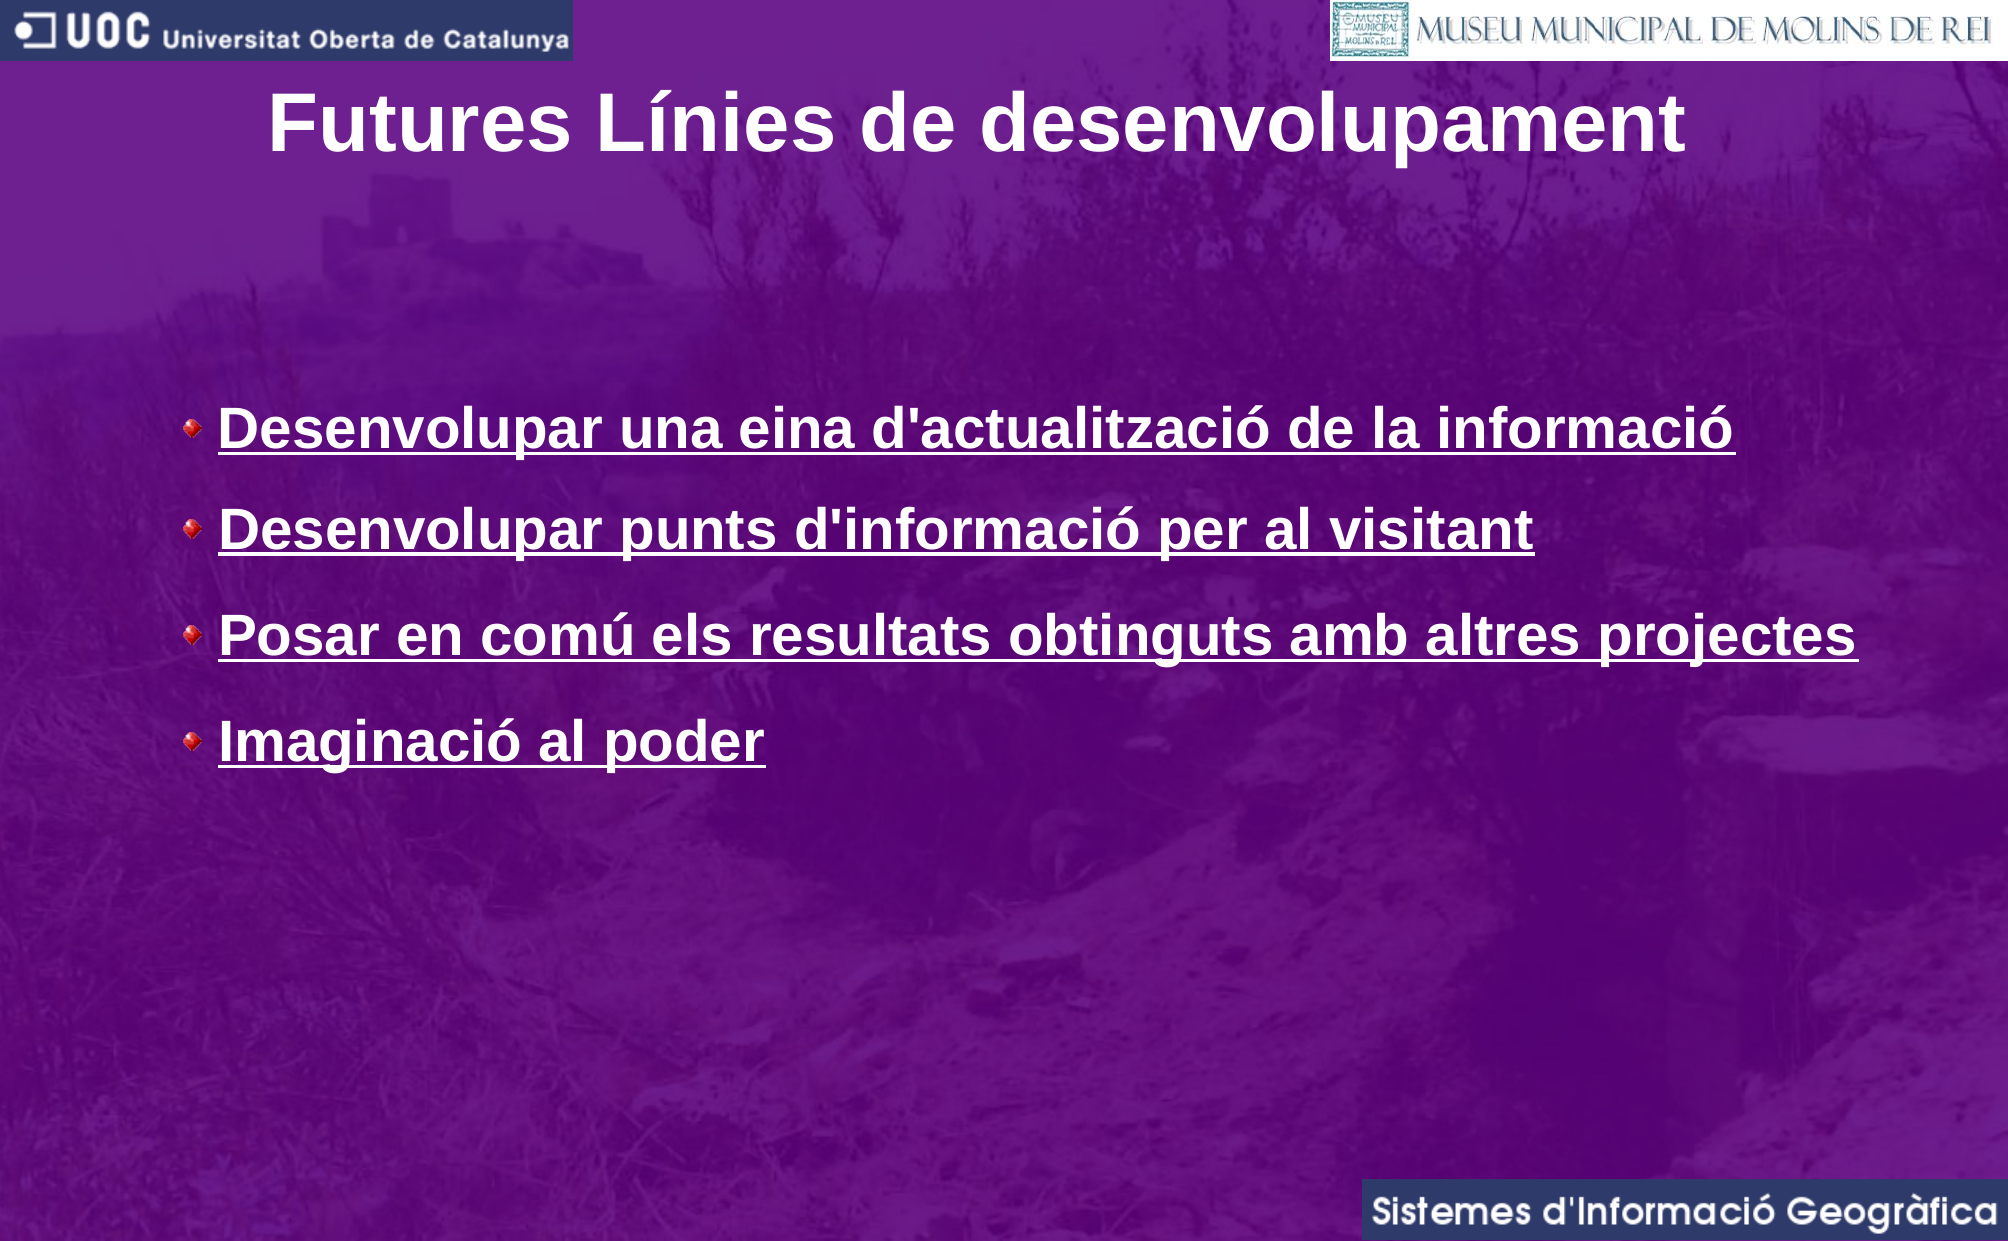

Futures Línies de desenvolupament
 Desenvolupar una eina d'actualització de la informació
 Desenvolupar punts d'informació per al visitant
 Posar en comú els resultats obtinguts amb altres projectes
 Imaginació al poder